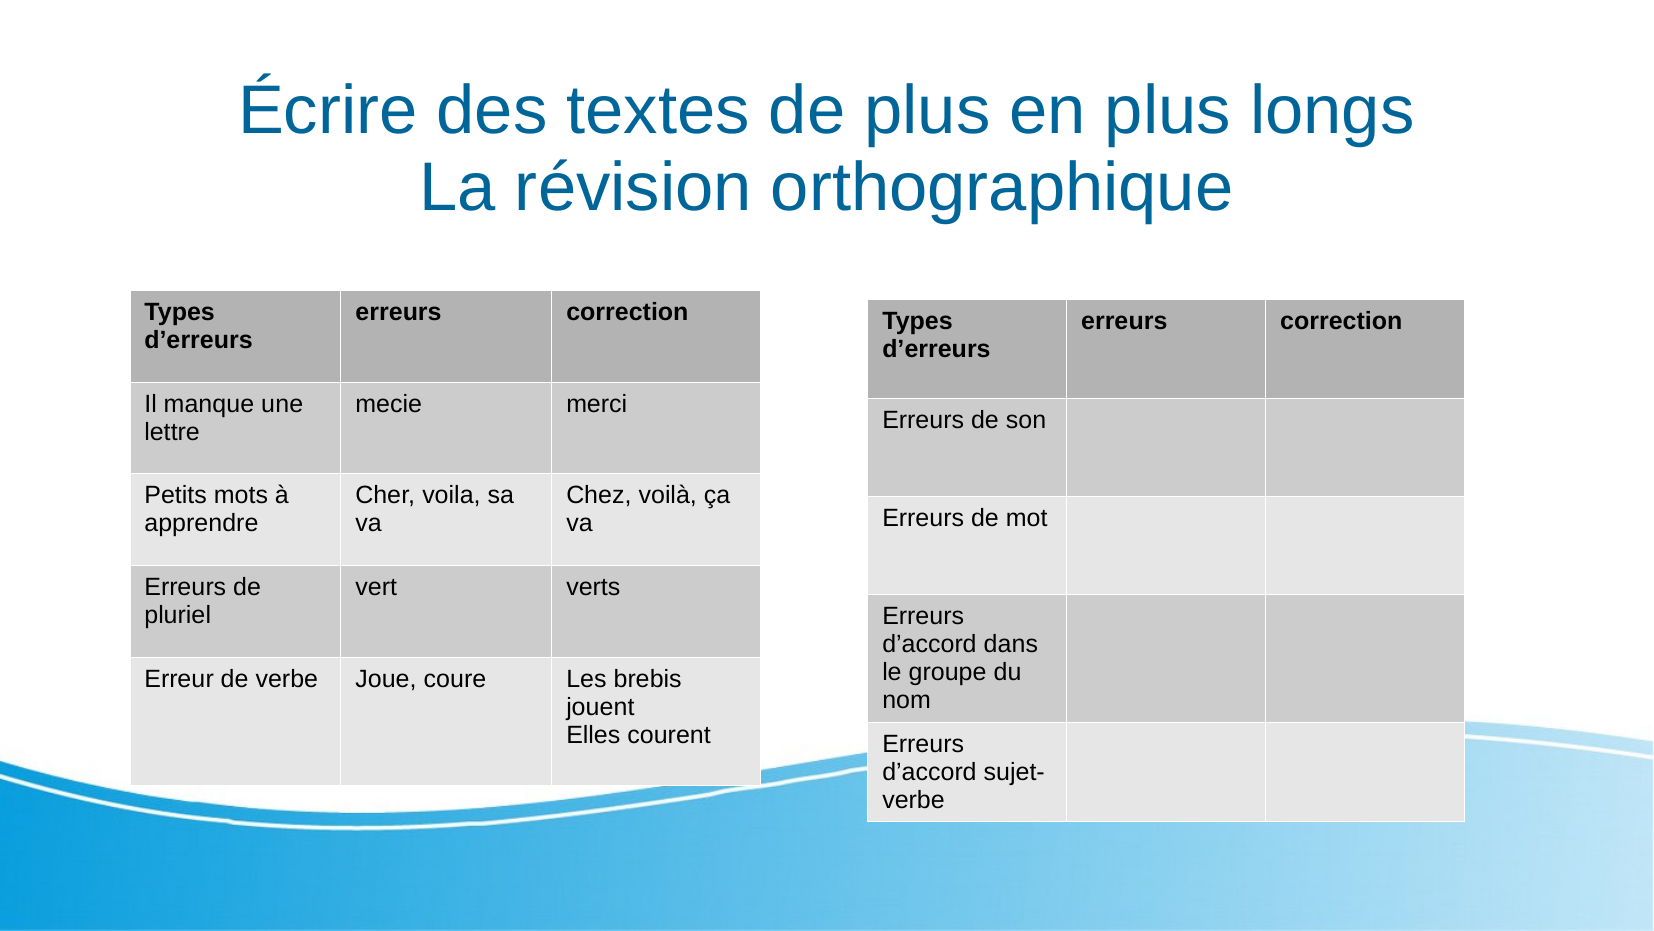

# Écrire des textes de plus en plus longs La révision orthographique
| Types d’erreurs | erreurs | correction |
| --- | --- | --- |
| Il manque une lettre | mecie | merci |
| Petits mots à apprendre | Cher, voila, sa va | Chez, voilà, ça va |
| Erreurs de pluriel | vert | verts |
| Erreur de verbe | Joue, coure | Les brebis jouent Elles courent |
| Types d’erreurs | erreurs | correction |
| --- | --- | --- |
| Erreurs de son | | |
| Erreurs de mot | | |
| Erreurs d’accord dans le groupe du nom | | |
| Erreurs d’accord sujet-verbe | | |